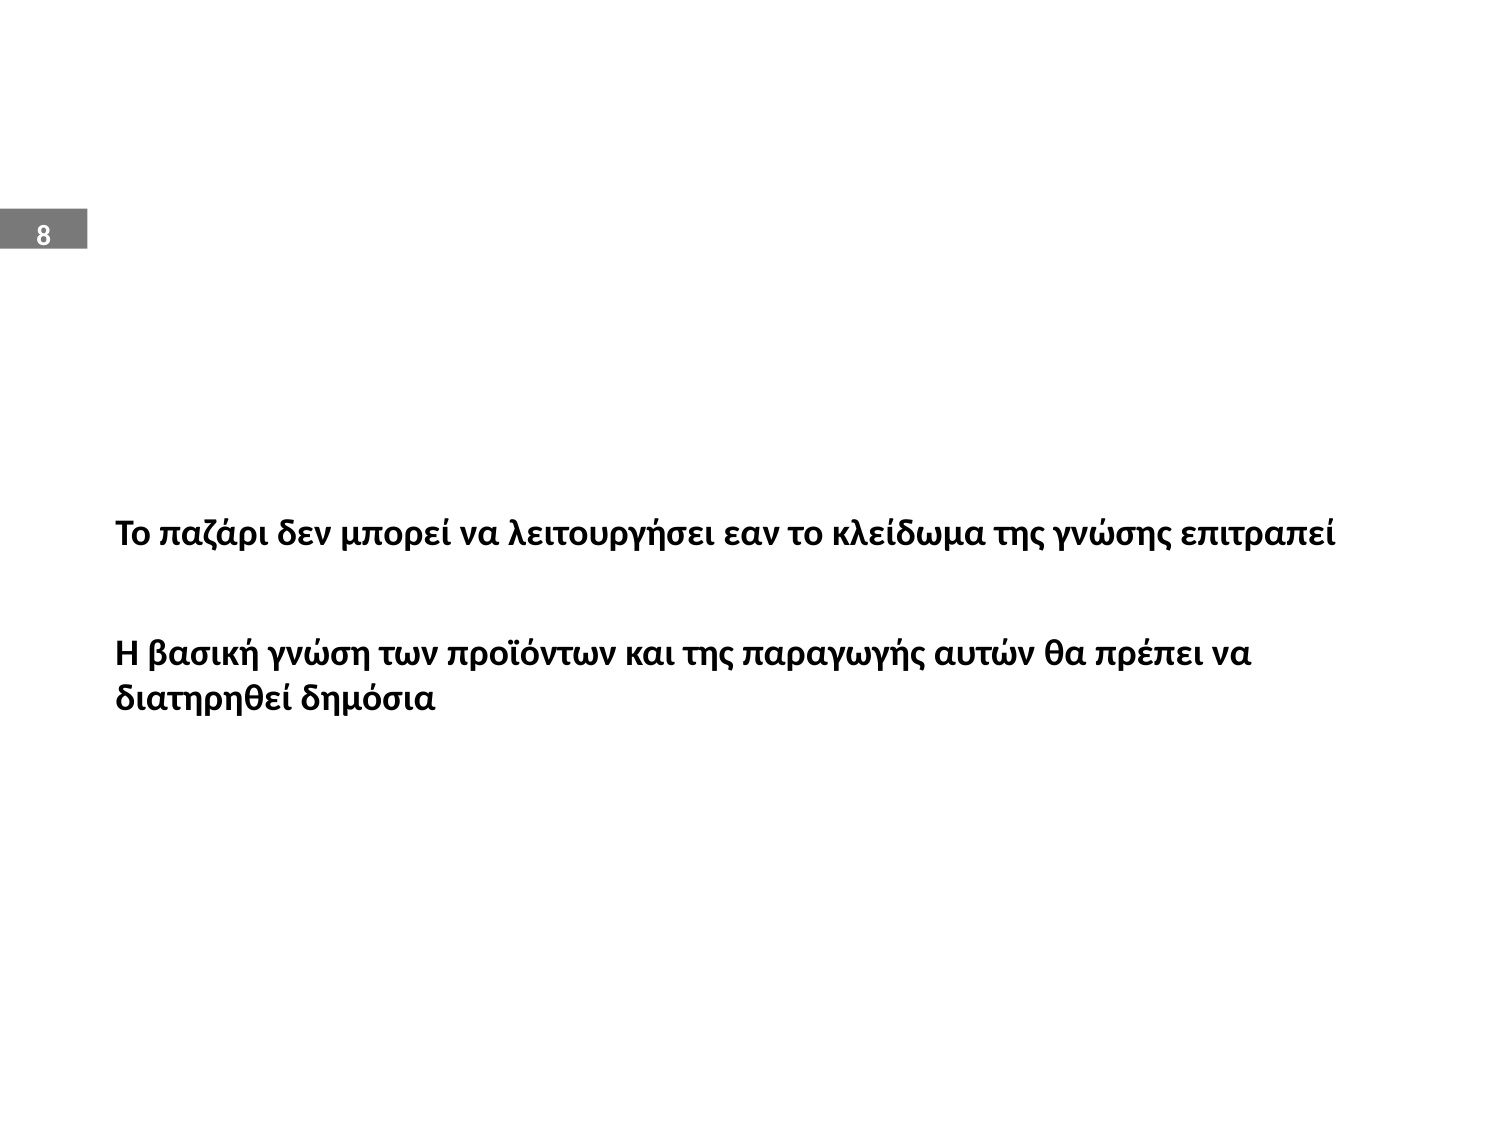

#
Το παζάρι δεν μπορεί να λειτουργήσει εαν το κλείδωμα της γνώσης επιτραπεί
Η βασική γνώση των προϊόντων και της παραγωγής αυτών θα πρέπει να διατηρηθεί δημόσια